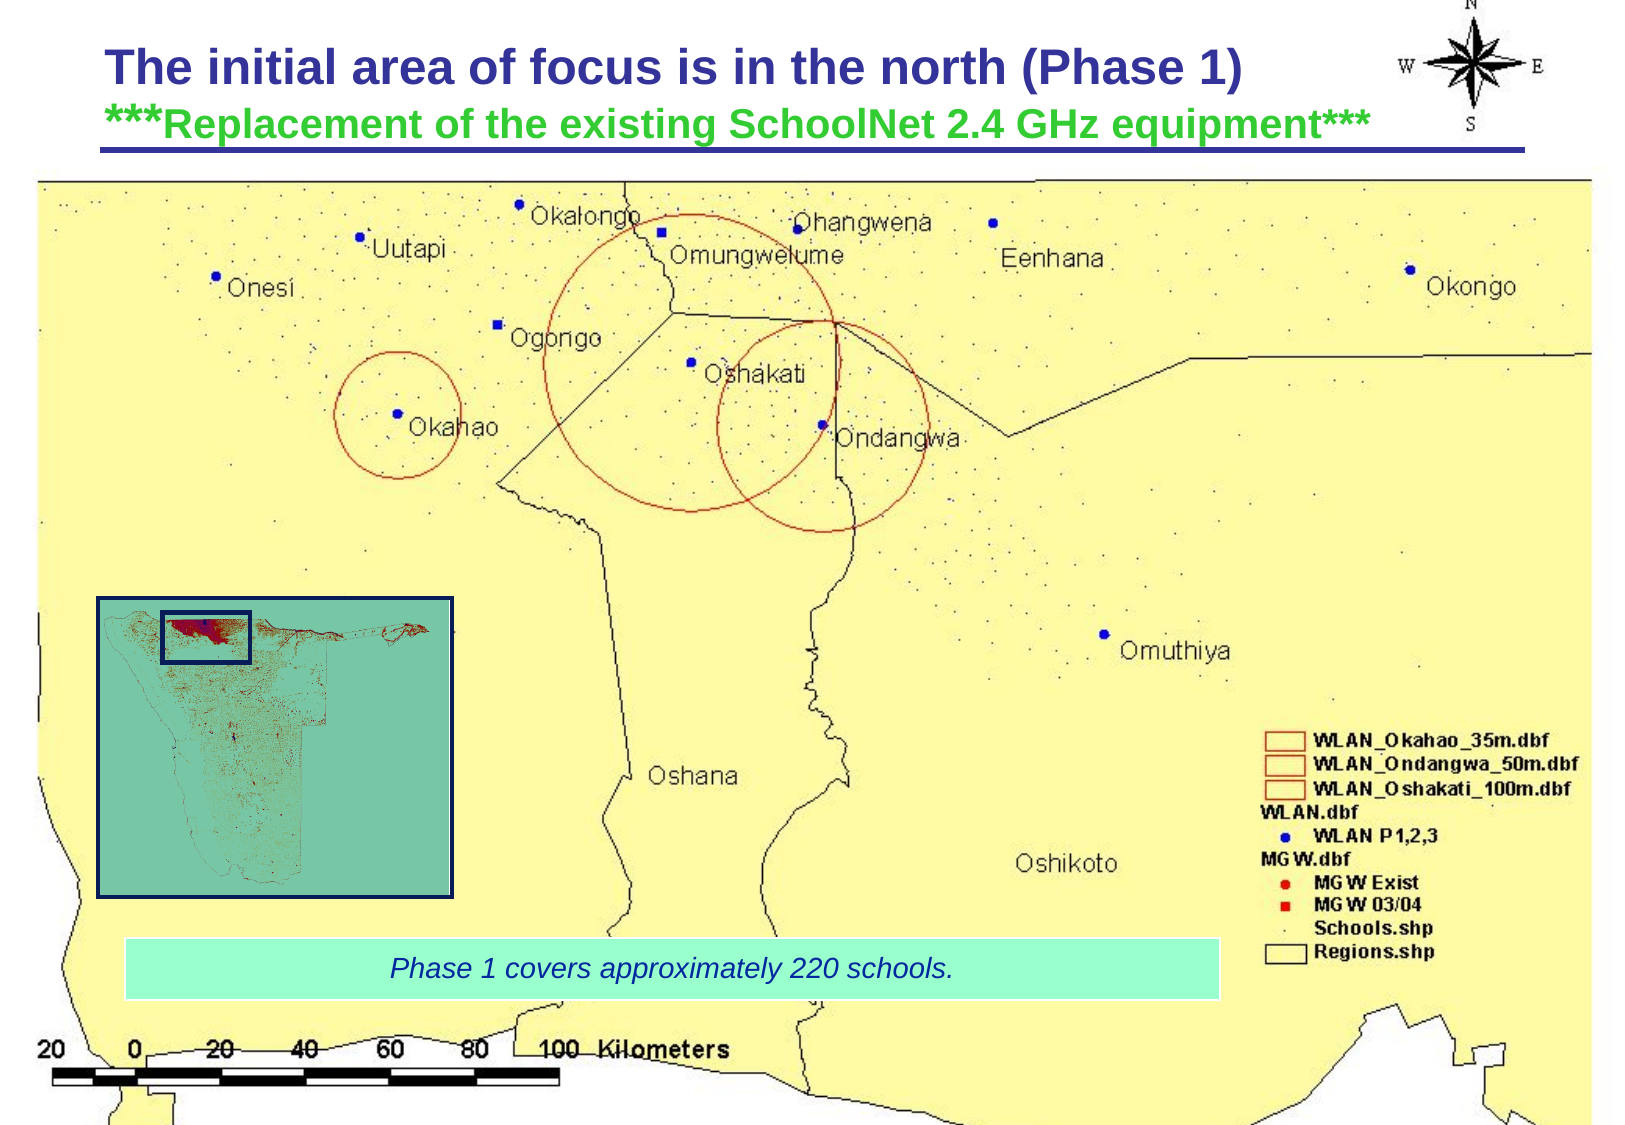

# The initial area of focus is in the north (Phase 1) ***Replacement of the existing SchoolNet 2.4 GHz equipment***
Phase 1 covers approximately 220 schools.